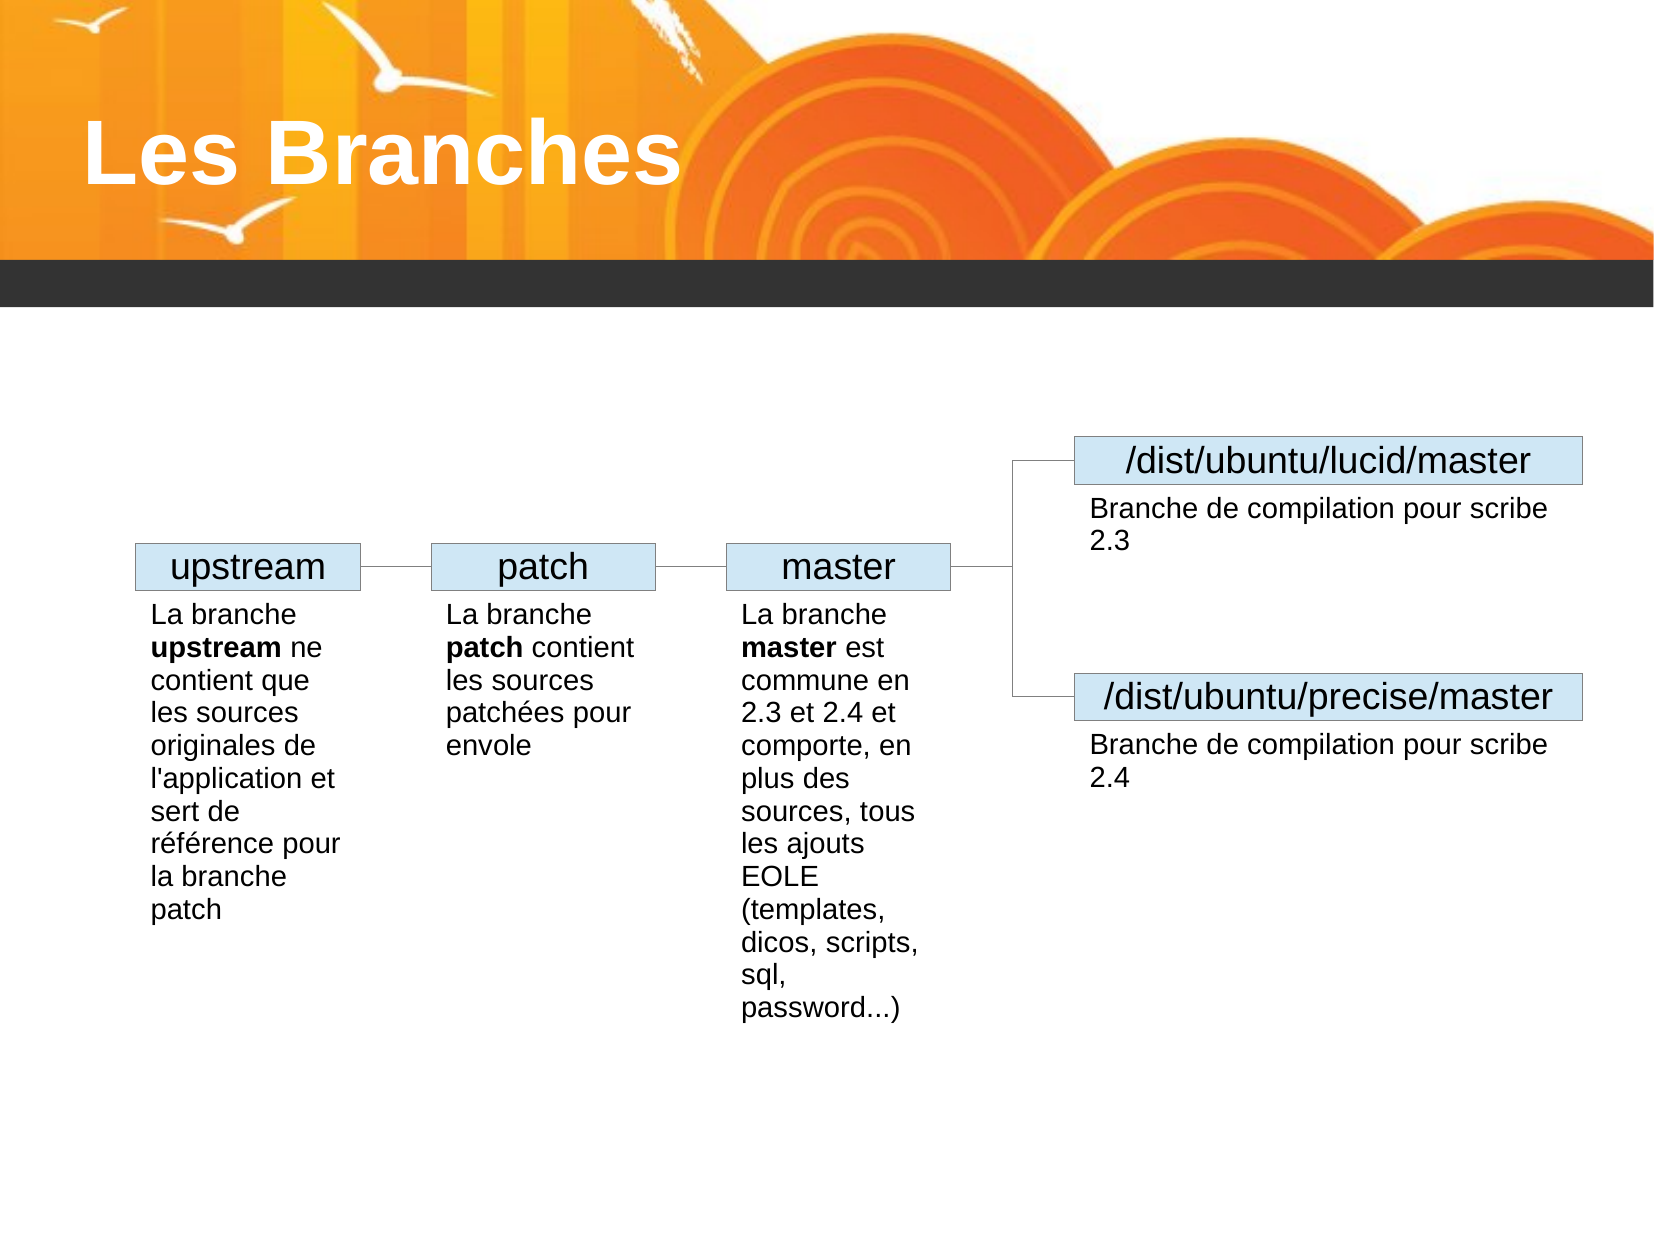

# Les Branches
/dist/ubuntu/lucid/master
Branche de compilation pour scribe 2.3
upstream
patch
master
La branche upstream ne contient que les sources originales de l'application et sert de référence pour la branche patch
La branche patch contient les sources patchées pour envole
La branche master est commune en 2.3 et 2.4 et comporte, en plus des sources, tous les ajouts EOLE (templates, dicos, scripts, sql, password...)
/dist/ubuntu/precise/master
Branche de compilation pour scribe 2.4